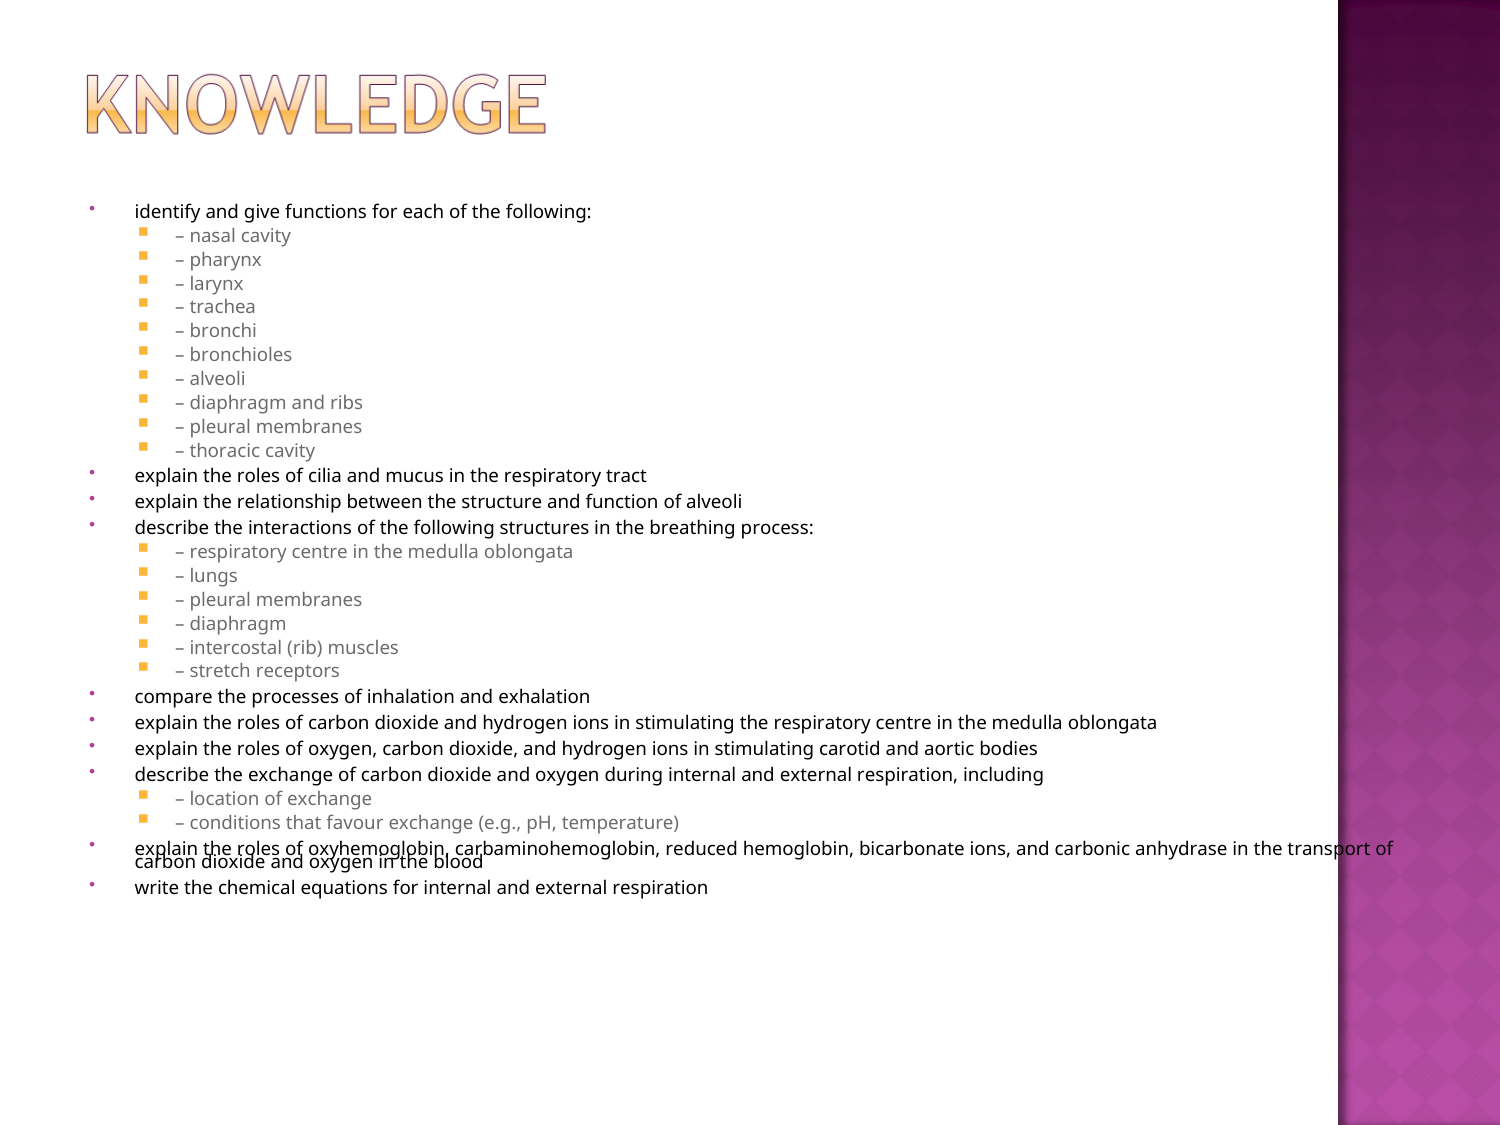

# identify and give functions for each of the following:
– nasal cavity
– pharynx
– larynx
– trachea
– bronchi
– bronchioles
– alveoli
– diaphragm and ribs
– pleural membranes
– thoracic cavity
explain the roles of cilia and mucus in the respiratory tract
explain the relationship between the structure and function of alveoli
describe the interactions of the following structures in the breathing process:
– respiratory centre in the medulla oblongata
– lungs
– pleural membranes
– diaphragm
– intercostal (rib) muscles
– stretch receptors
compare the processes of inhalation and exhalation
explain the roles of carbon dioxide and hydrogen ions in stimulating the respiratory centre in the medulla oblongata
explain the roles of oxygen, carbon dioxide, and hydrogen ions in stimulating carotid and aortic bodies
describe the exchange of carbon dioxide and oxygen during internal and external respiration, including
– location of exchange
– conditions that favour exchange (e.g., pH, temperature)
explain the roles of oxyhemoglobin, carbaminohemoglobin, reduced hemoglobin, bicarbonate ions, and carbonic anhydrase in the transport of carbon dioxide and oxygen in the blood
write the chemical equations for internal and external respiration